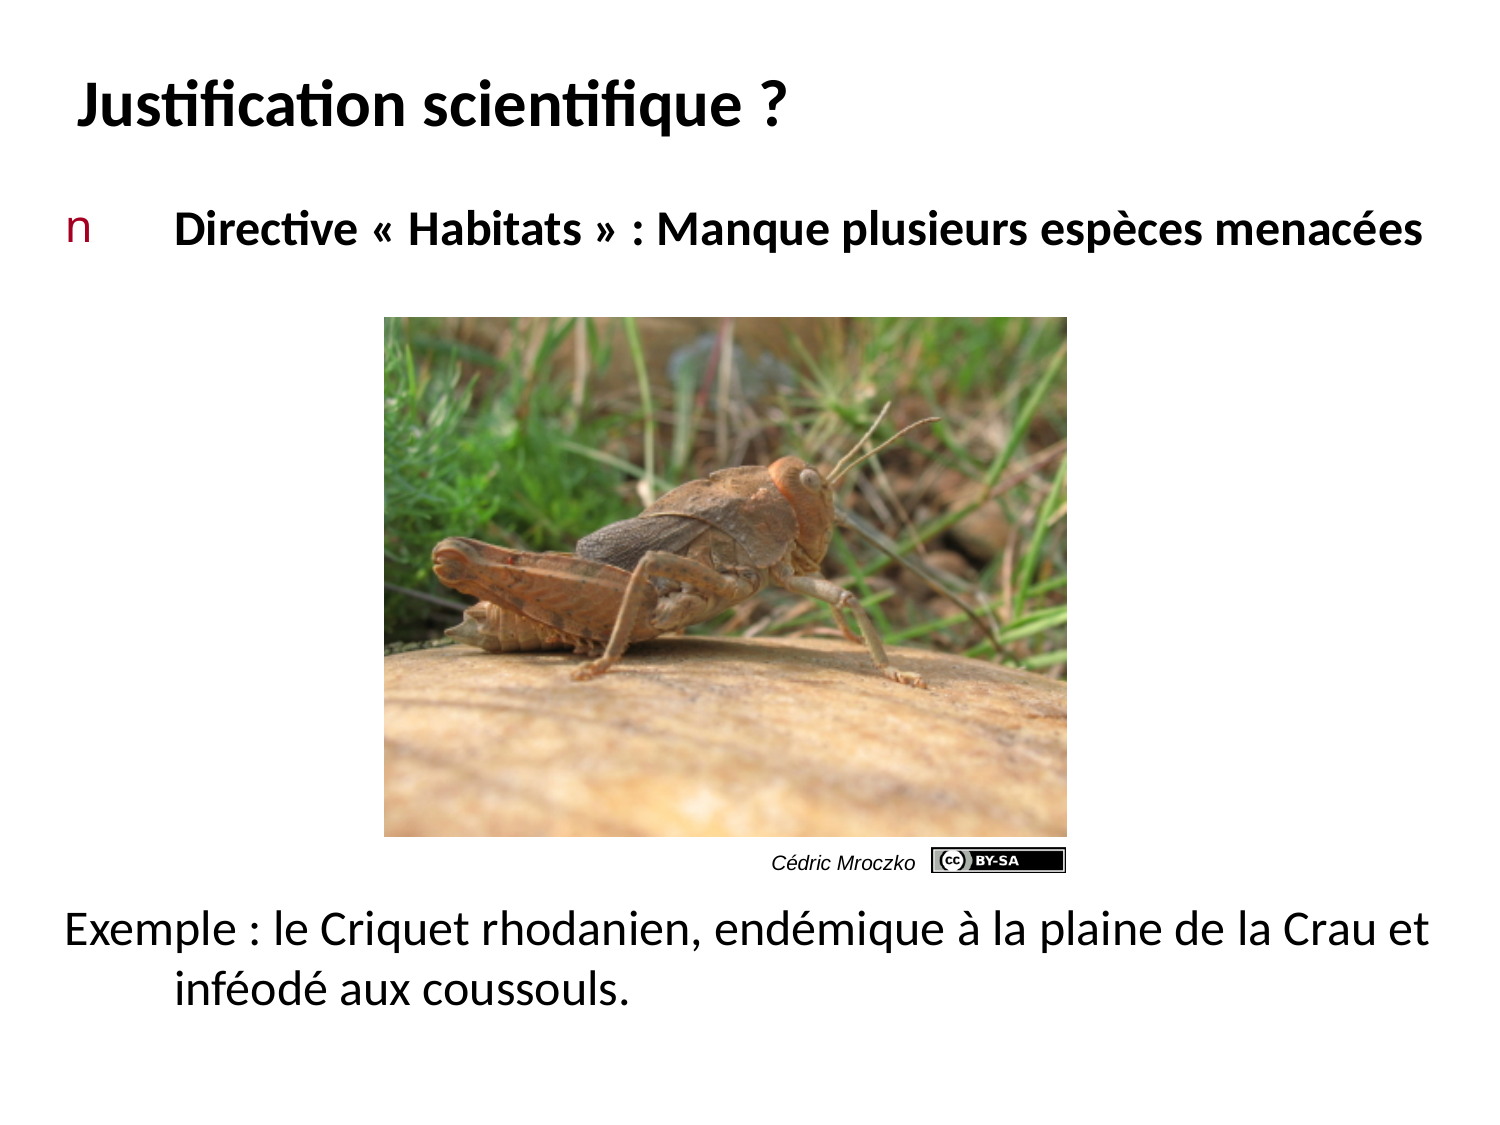

Justification scientifique ?
Directive « Habitats » : Manque plusieurs espèces menacées
Exemple : le Criquet rhodanien, endémique à la plaine de la Crau et inféodé aux coussouls.
Cédric Mroczko